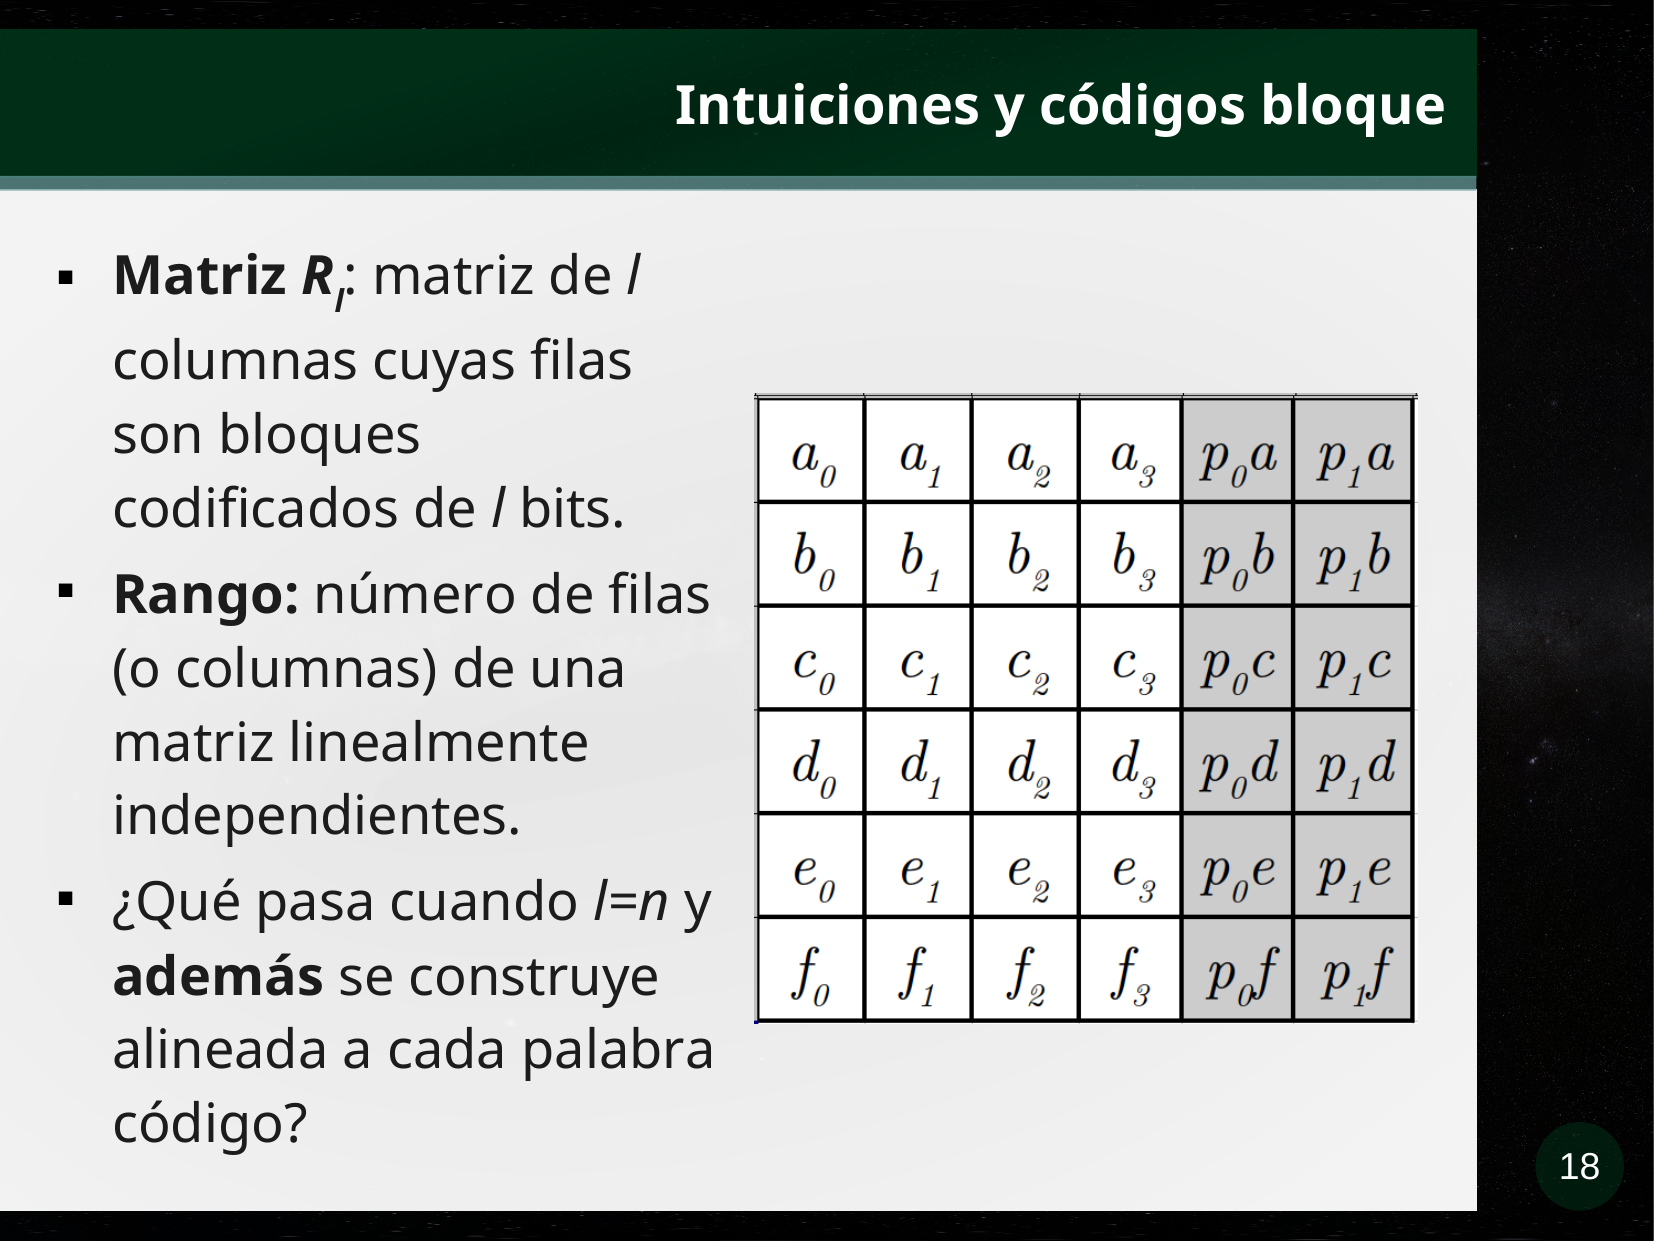

# Intuiciones y códigos bloque
Matriz Rl: matriz de l columnas cuyas filas son bloques codificados de l bits.
Rango: número de filas (o columnas) de una matriz linealmente independientes.
¿Qué pasa cuando l=n y además se construye alineada a cada palabra código?